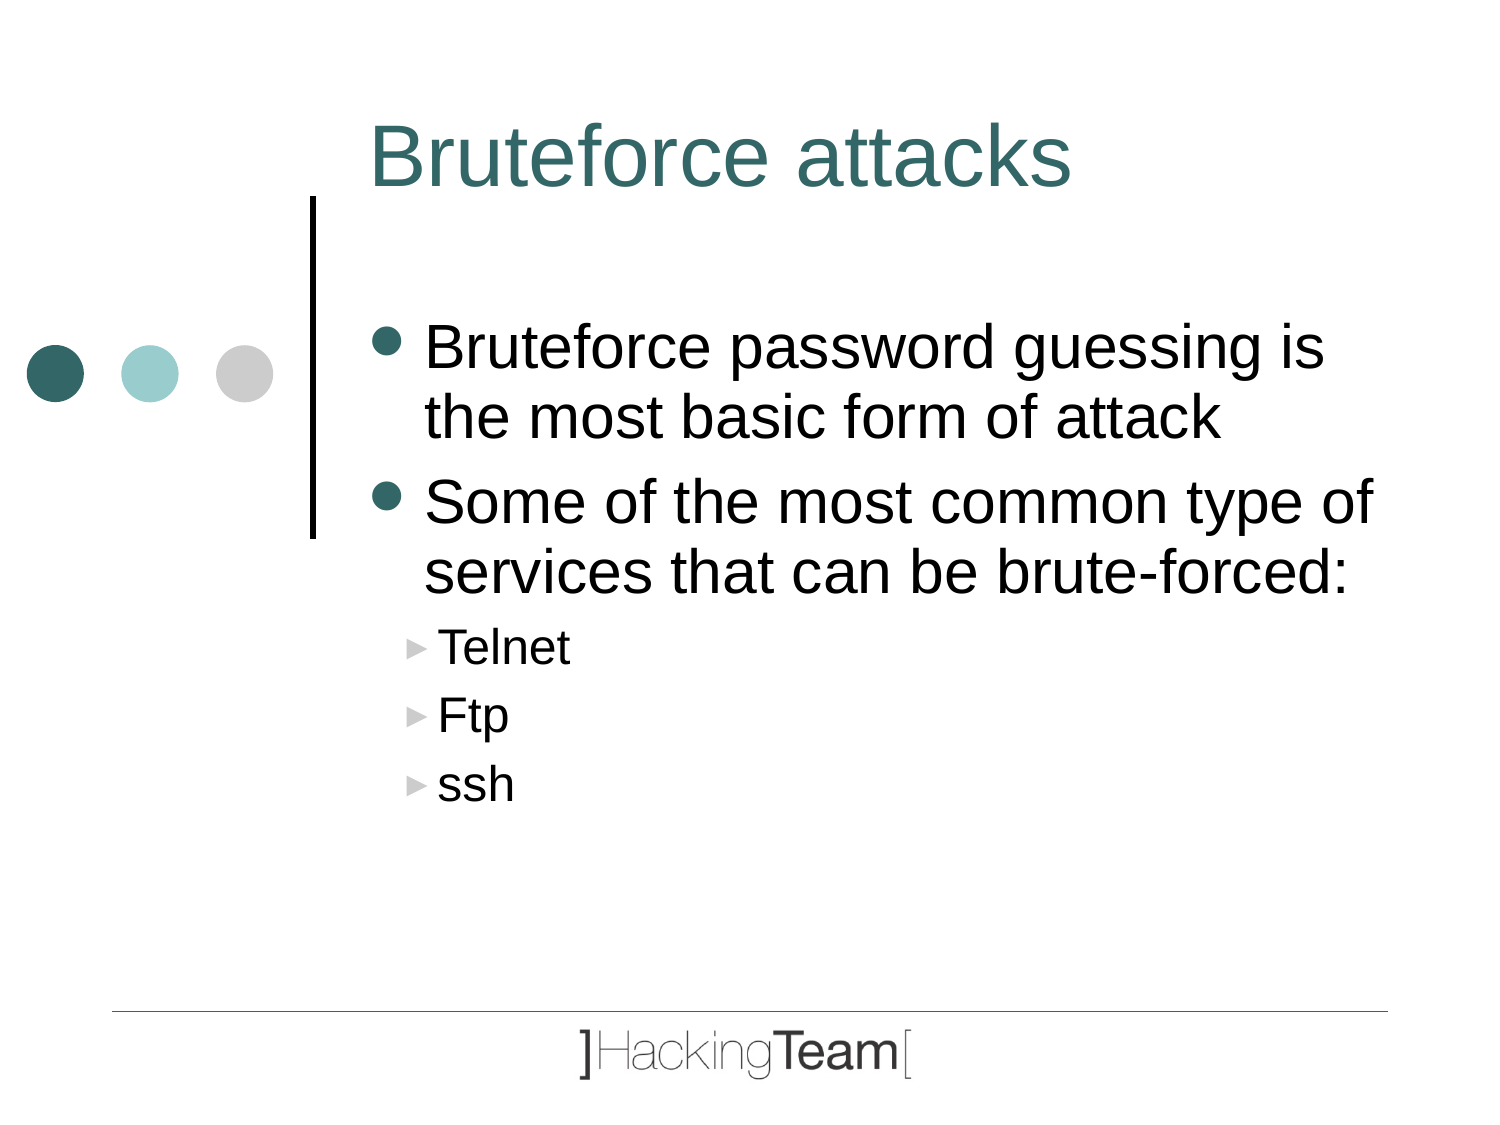

# Bruteforce attacks
Bruteforce password guessing is the most basic form of attack
Some of the most common type of services that can be brute-forced:
Telnet
Ftp
ssh